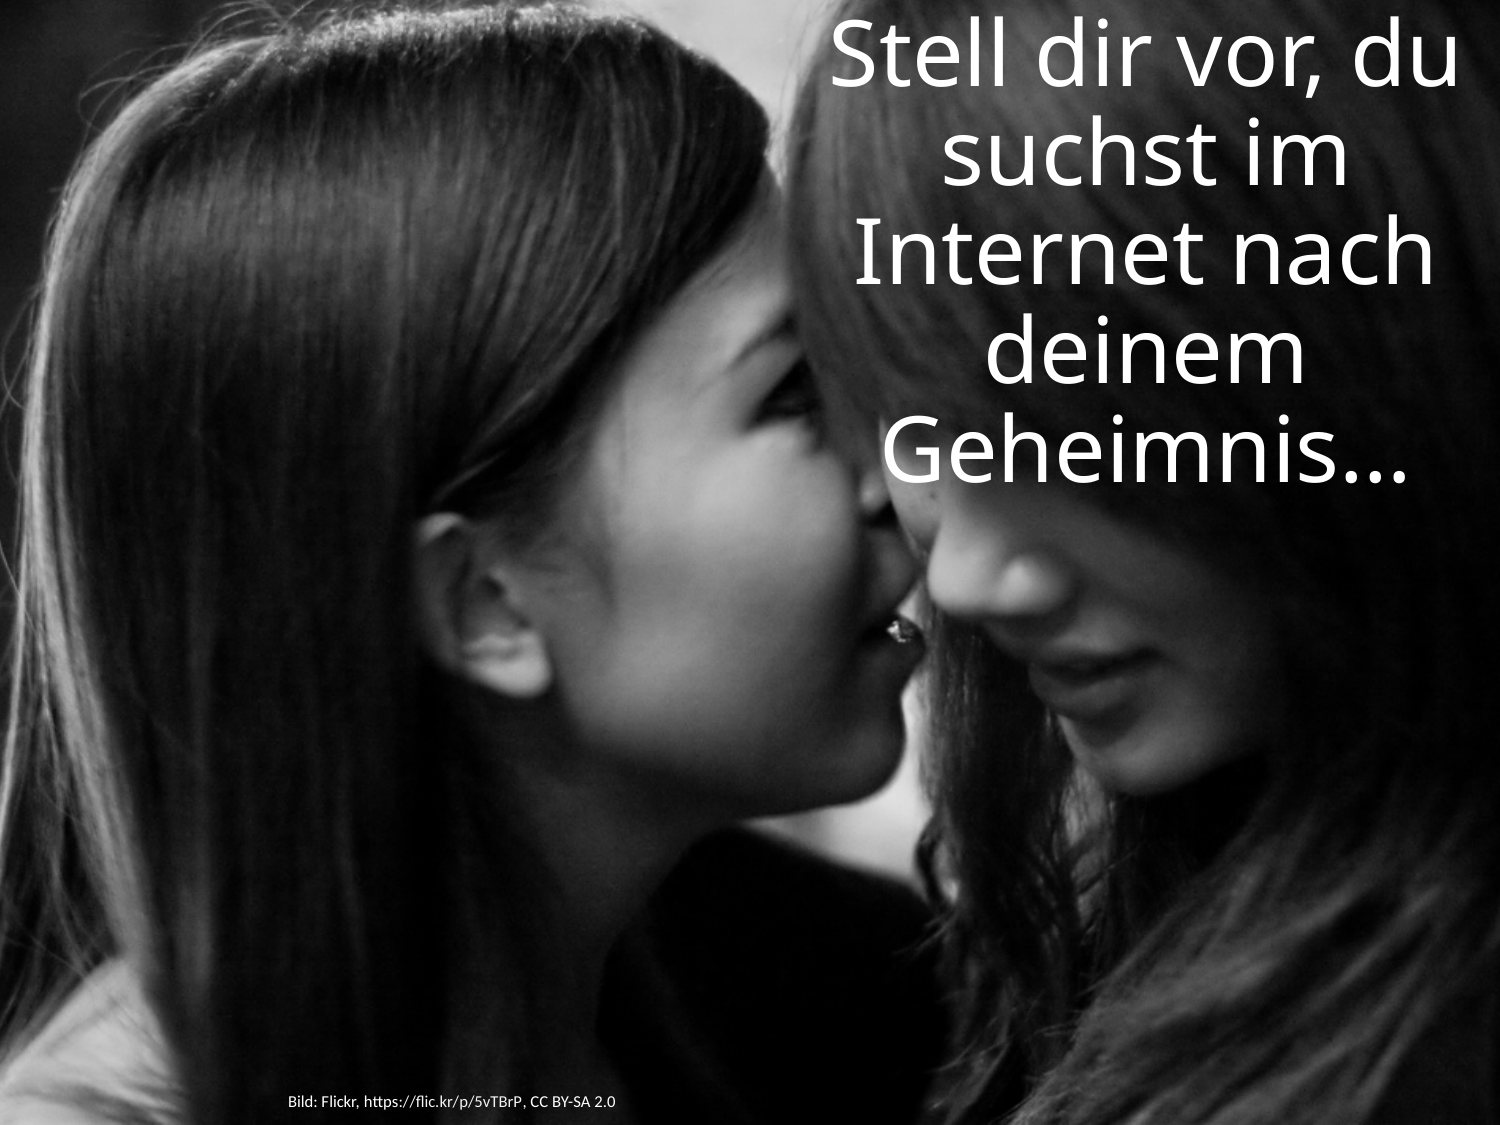

# Stell dir vor, du suchst im Internet nach deinem Geheimnis…
Bild: Flickr, https://flic.kr/p/5vTBrP, CC BY-SA 2.0